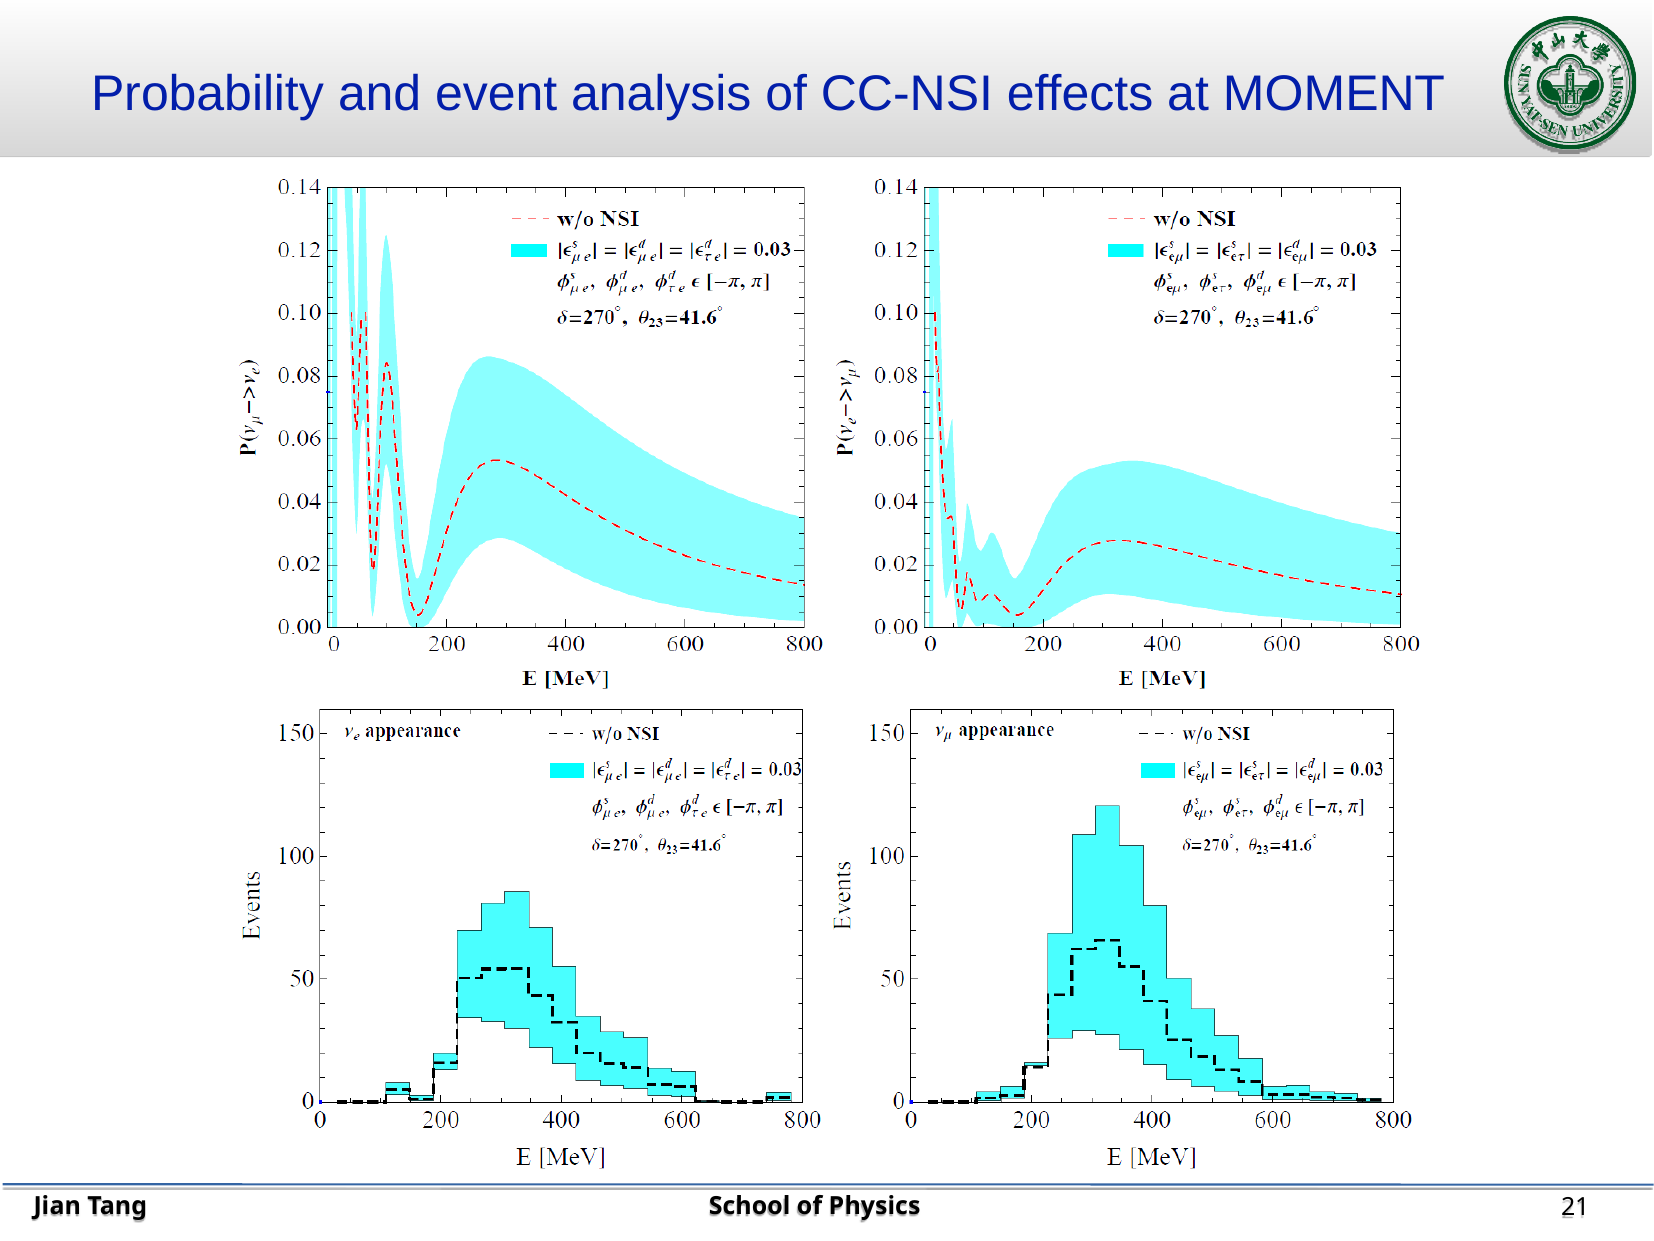

# Probability and event analysis of CC-NSI effects at MOMENT